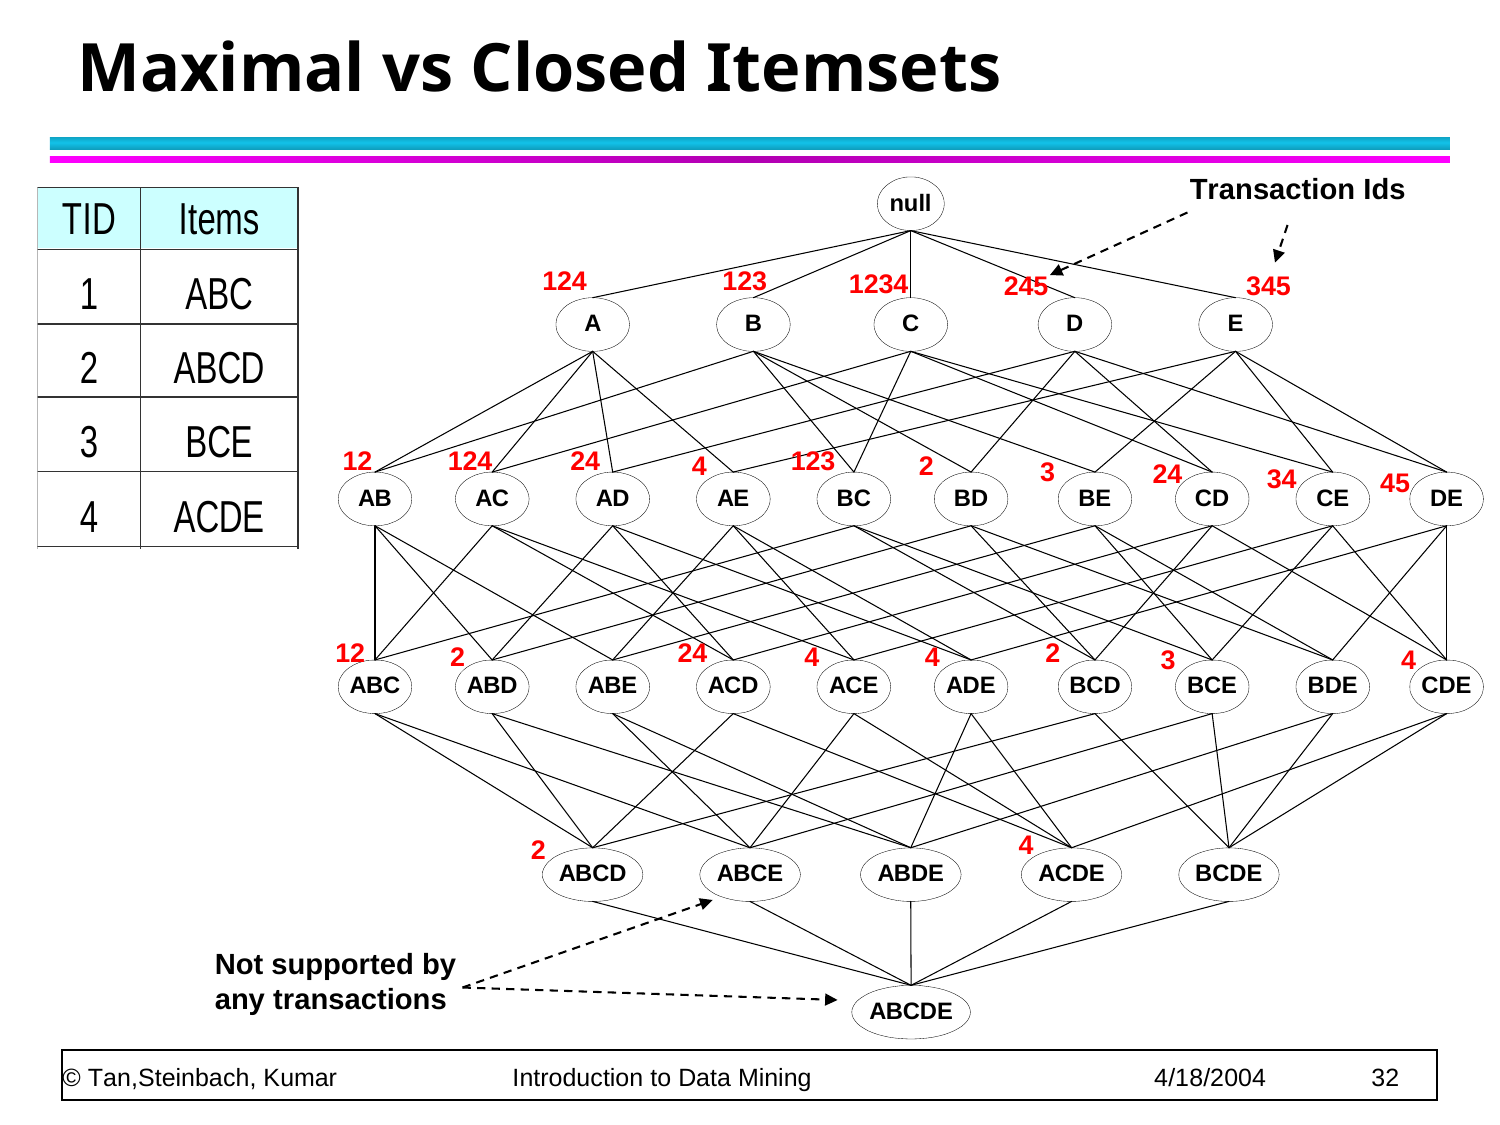

# Maximal vs Closed Itemsets
Transaction Ids
Not supported by any transactions